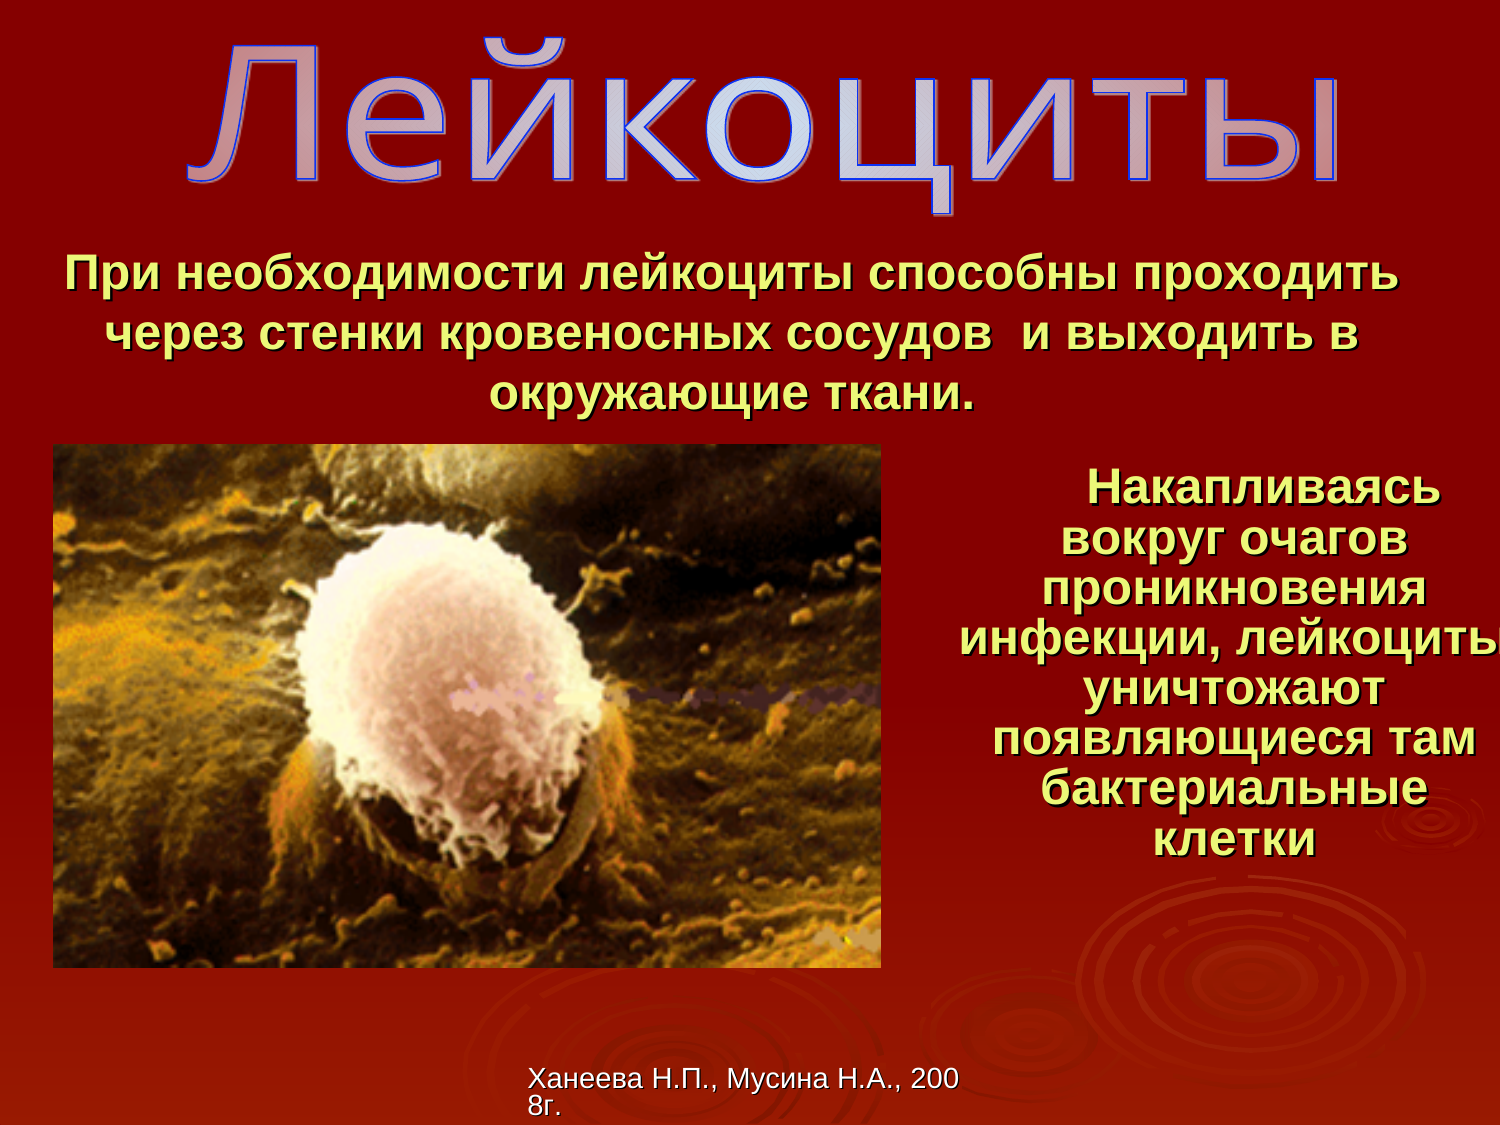

Лейкоциты
При необходимости лейкоциты способны проходить через стенки кровеносных сосудов и выходить в окружающие ткани.
# Накапливаясь вокруг очагов проникновения инфекции, лейкоциты уничтожают появляющиеся там бактериальные клетки
Ханеева Н.П., Мусина Н.А., 2008г.